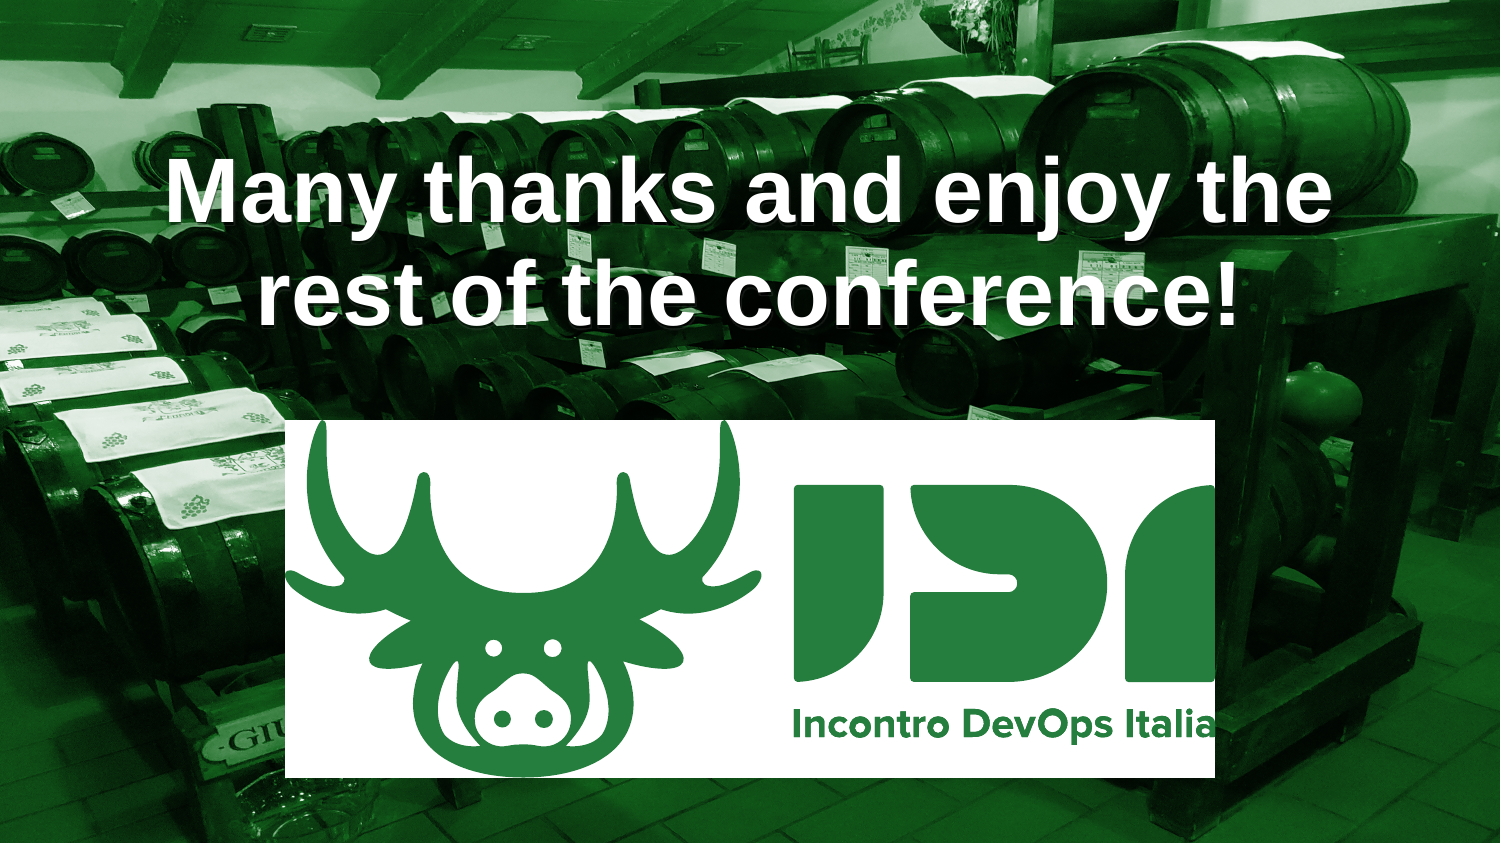

# Many thanks and enjoy the rest of the conference!